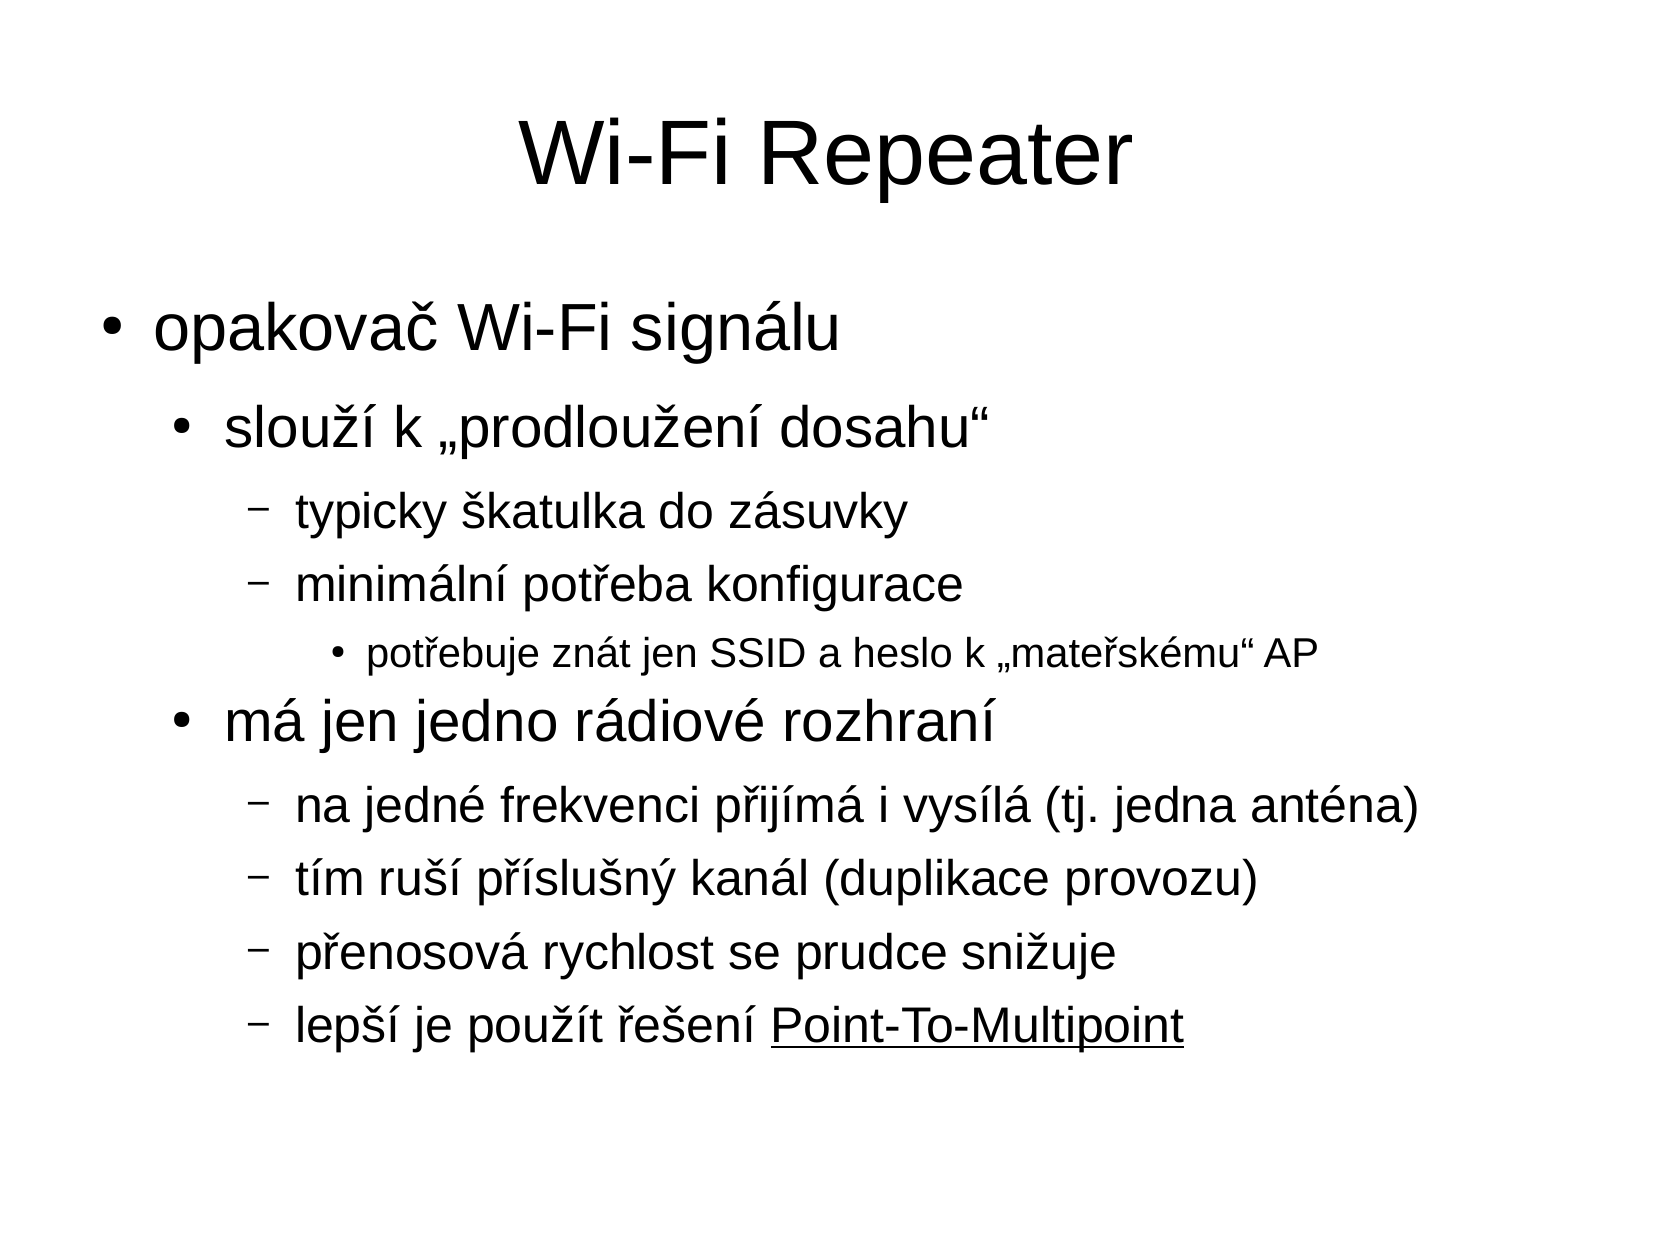

# Wi-Fi Repeater
opakovač Wi-Fi signálu
slouží k „prodloužení dosahu“
typicky škatulka do zásuvky
minimální potřeba konfigurace
potřebuje znát jen SSID a heslo k „mateřskému“ AP
má jen jedno rádiové rozhraní
na jedné frekvenci přijímá i vysílá (tj. jedna anténa)
tím ruší příslušný kanál (duplikace provozu)
přenosová rychlost se prudce snižuje
lepší je použít řešení Point-To-Multipoint